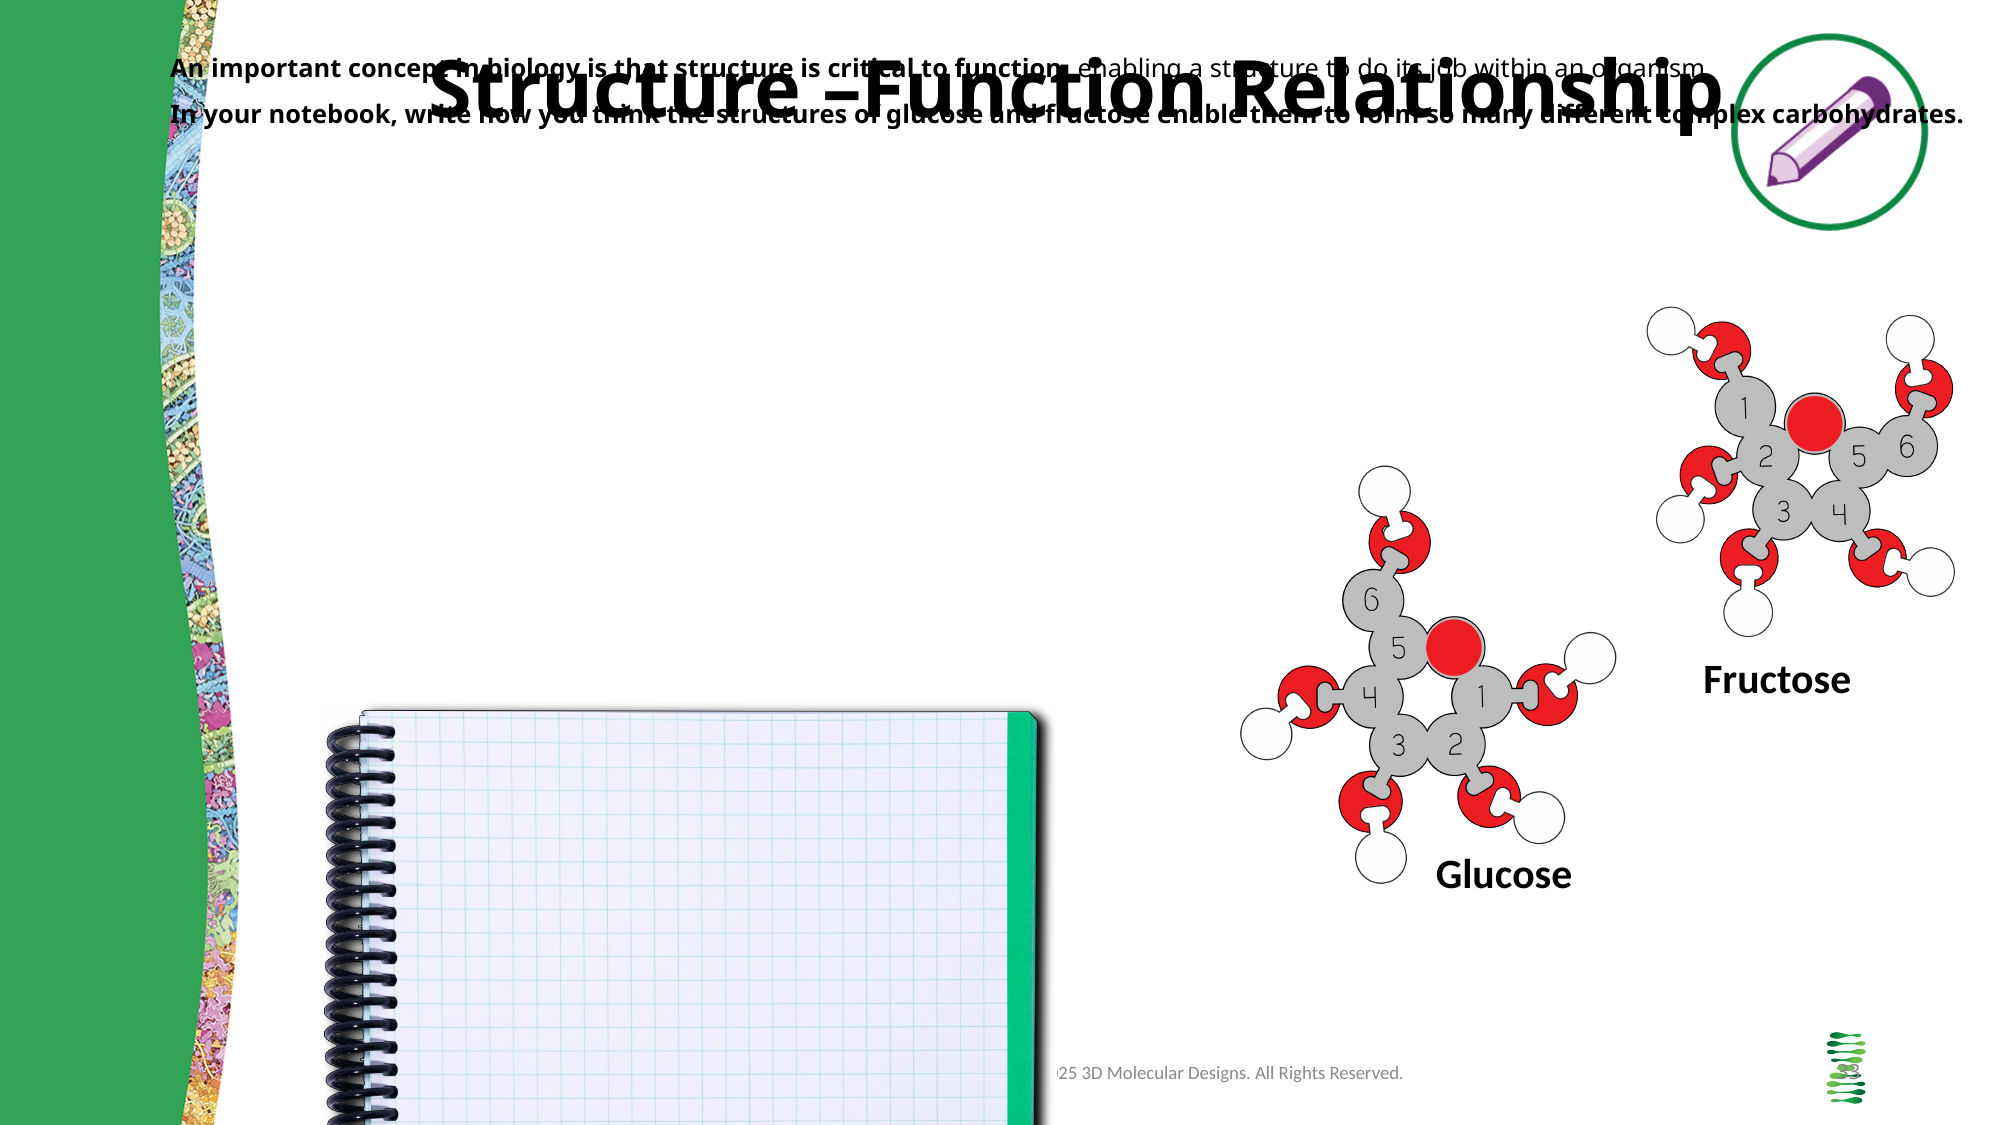

# Structure –Function Relationship
An important concept in biology is that structure is critical to function, enabling a structure to do its job within an organism.
In your notebook, write how you think the structures of glucose and fructose enable them to form so many different complex carbohydrates.
Fructose
Glucose